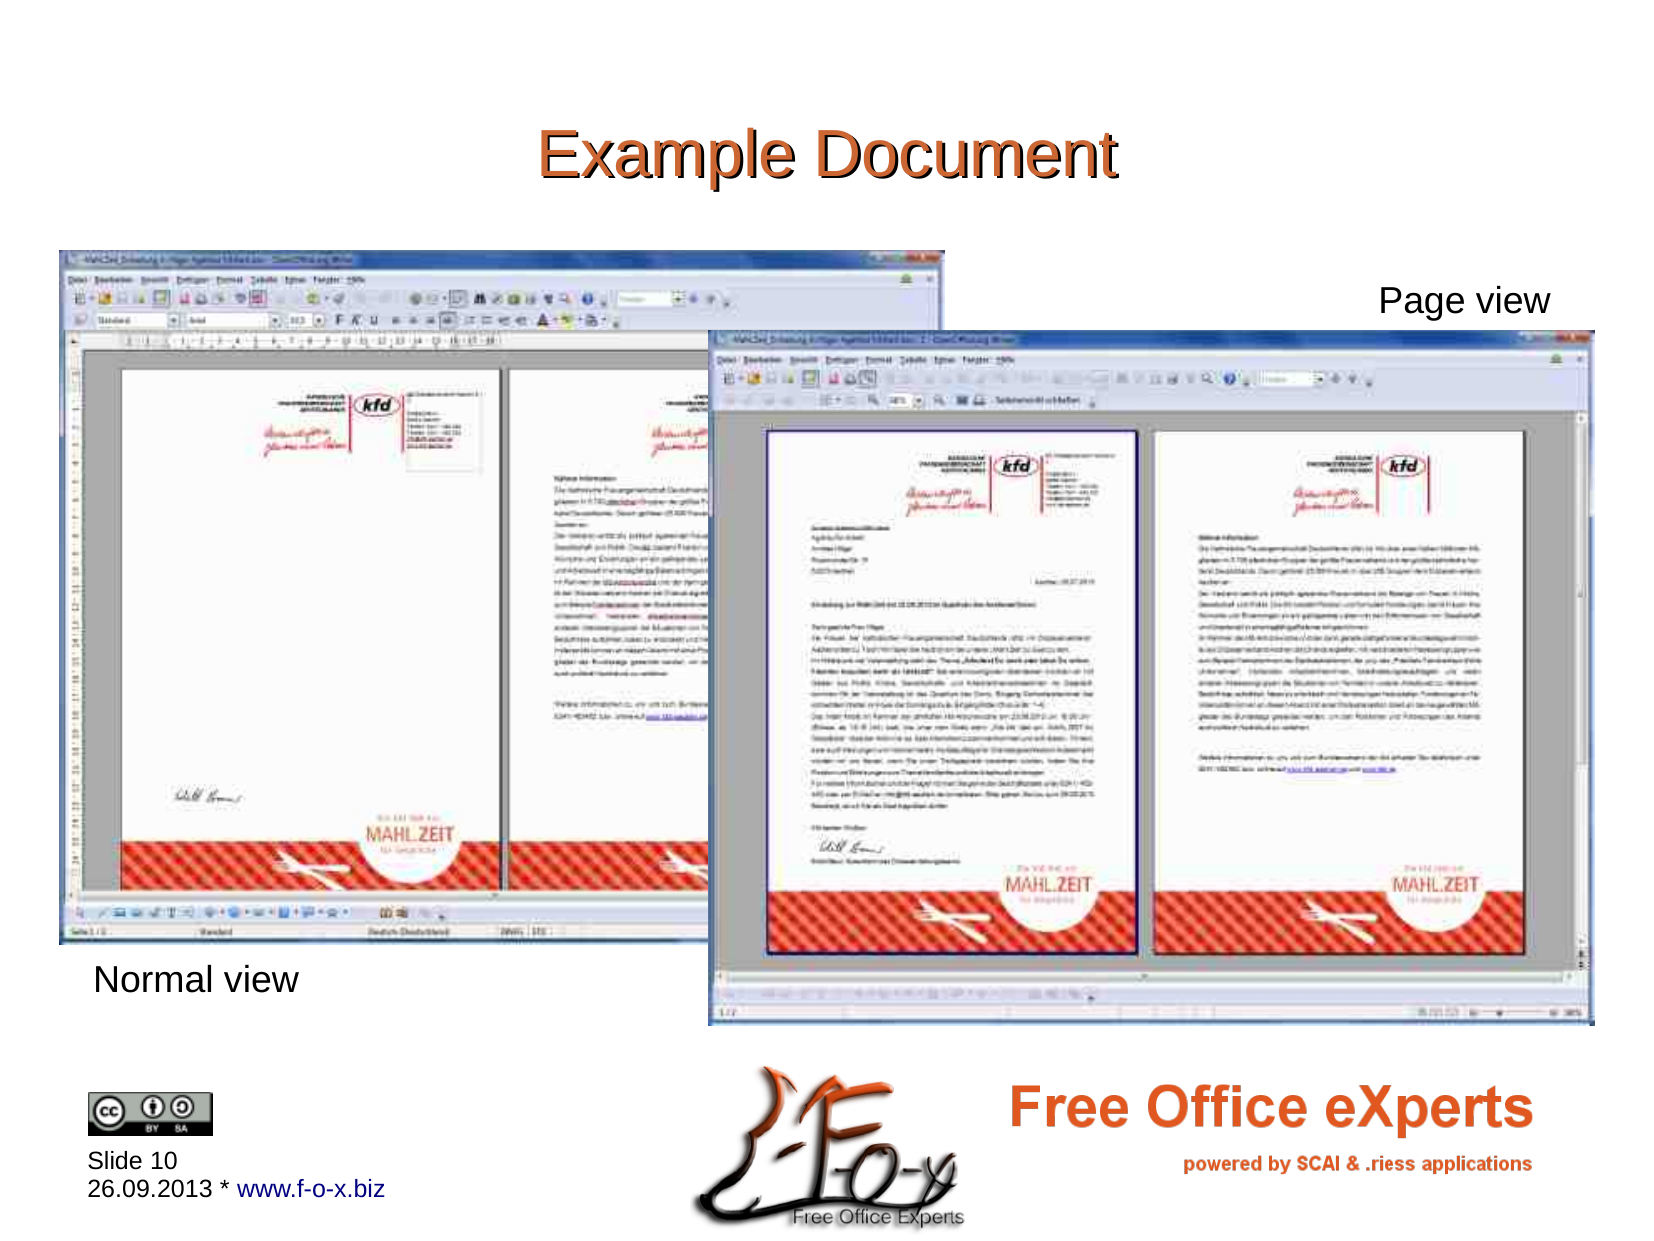

# Example Document
Page view
Normal view